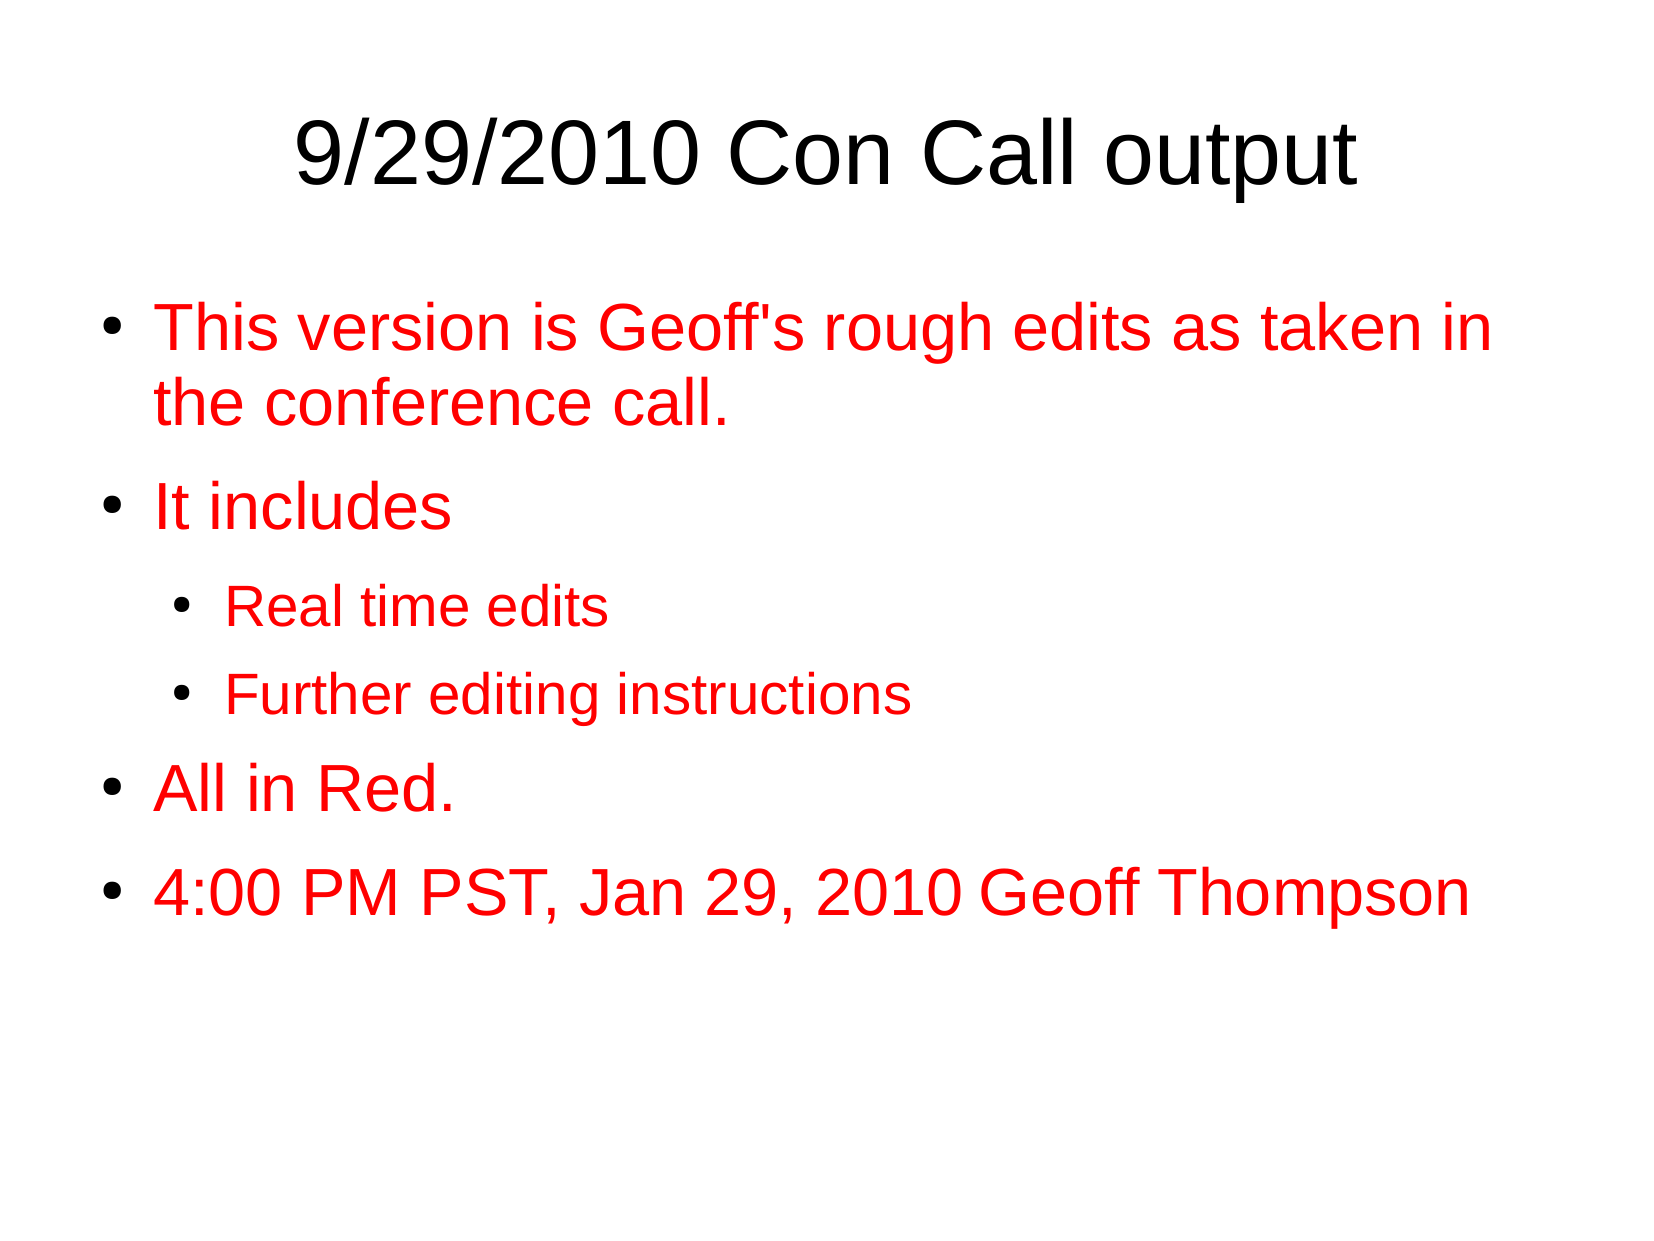

# 9/29/2010 Con Call output
This version is Geoff's rough edits as taken in the conference call.
It includes
Real time edits
Further editing instructions
All in Red.
4:00 PM PST, Jan 29, 2010	Geoff Thompson